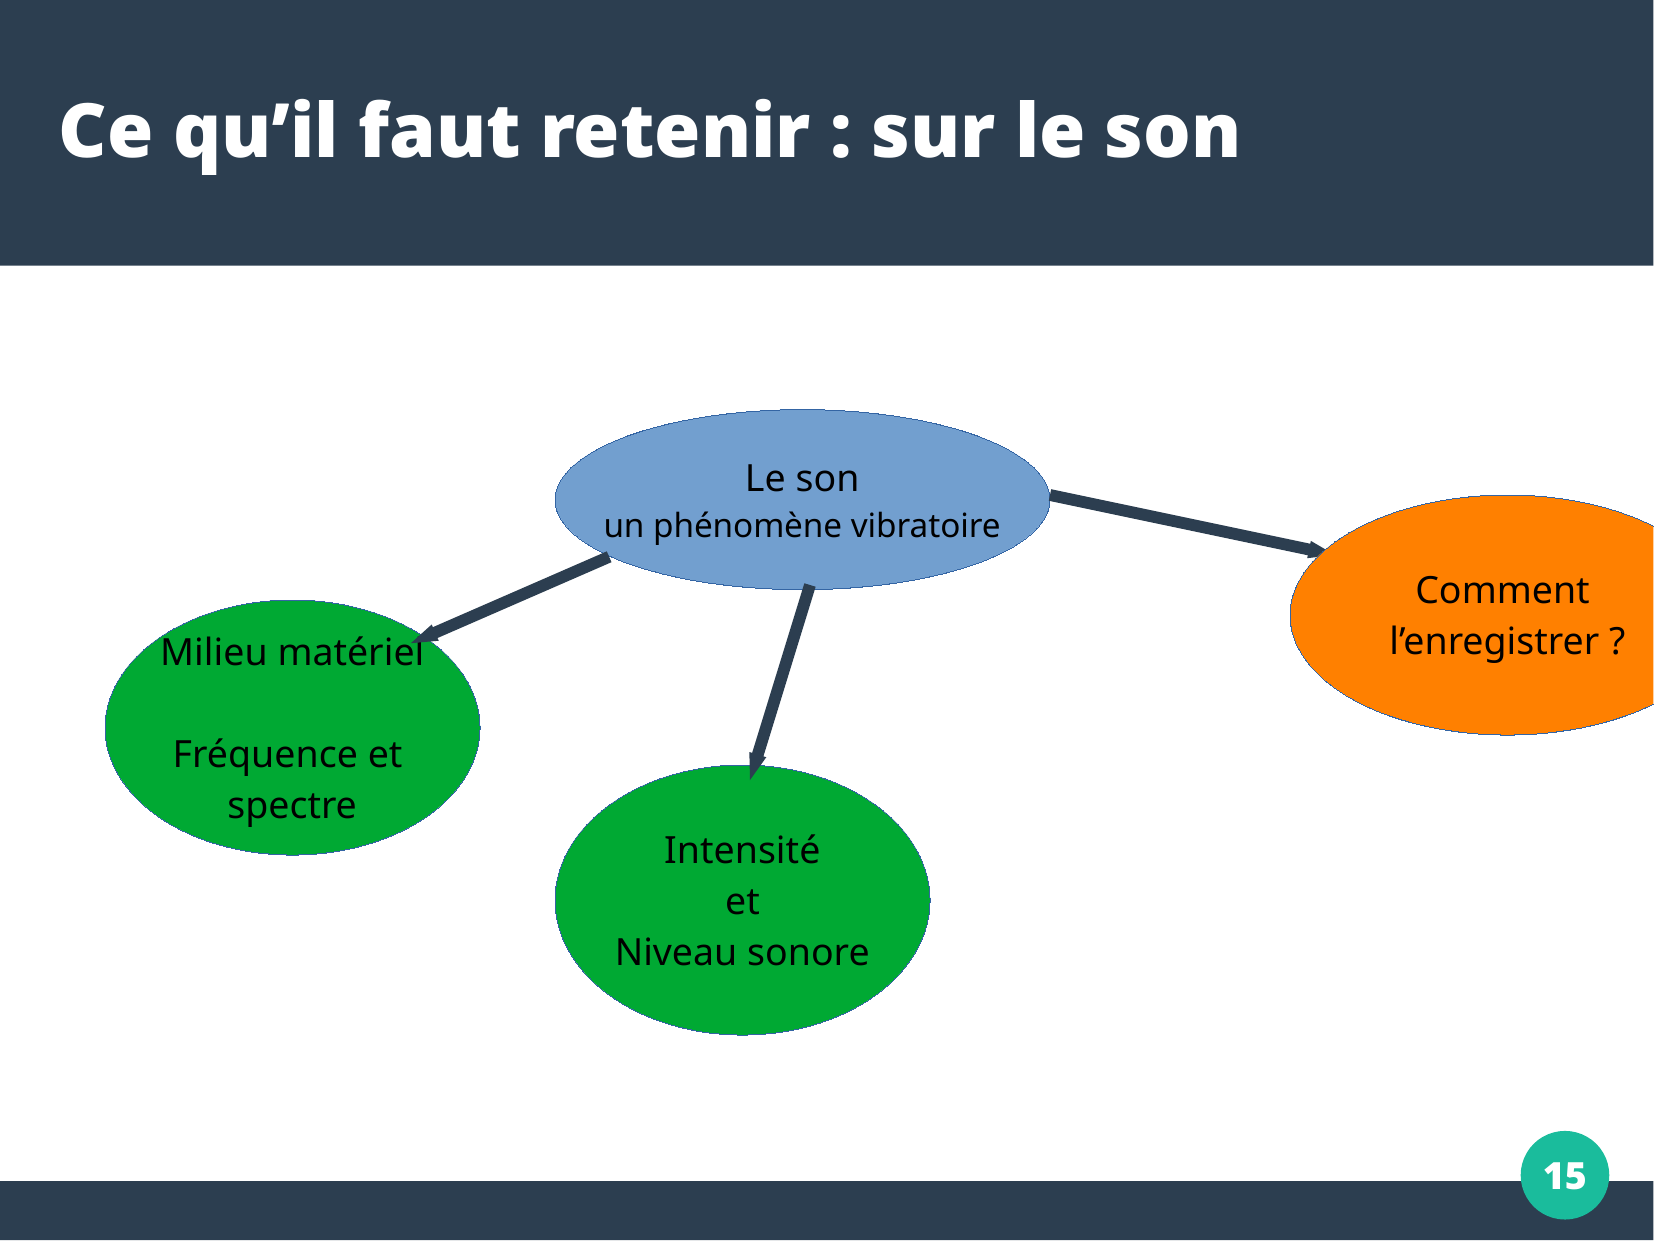

# Ce qu’il faut retenir : sur le son
Le son
un phénomène vibratoire
Comment
l’enregistrer ?
Milieu matériel
Fréquence et
spectre
Intensité
et
Niveau sonore
15